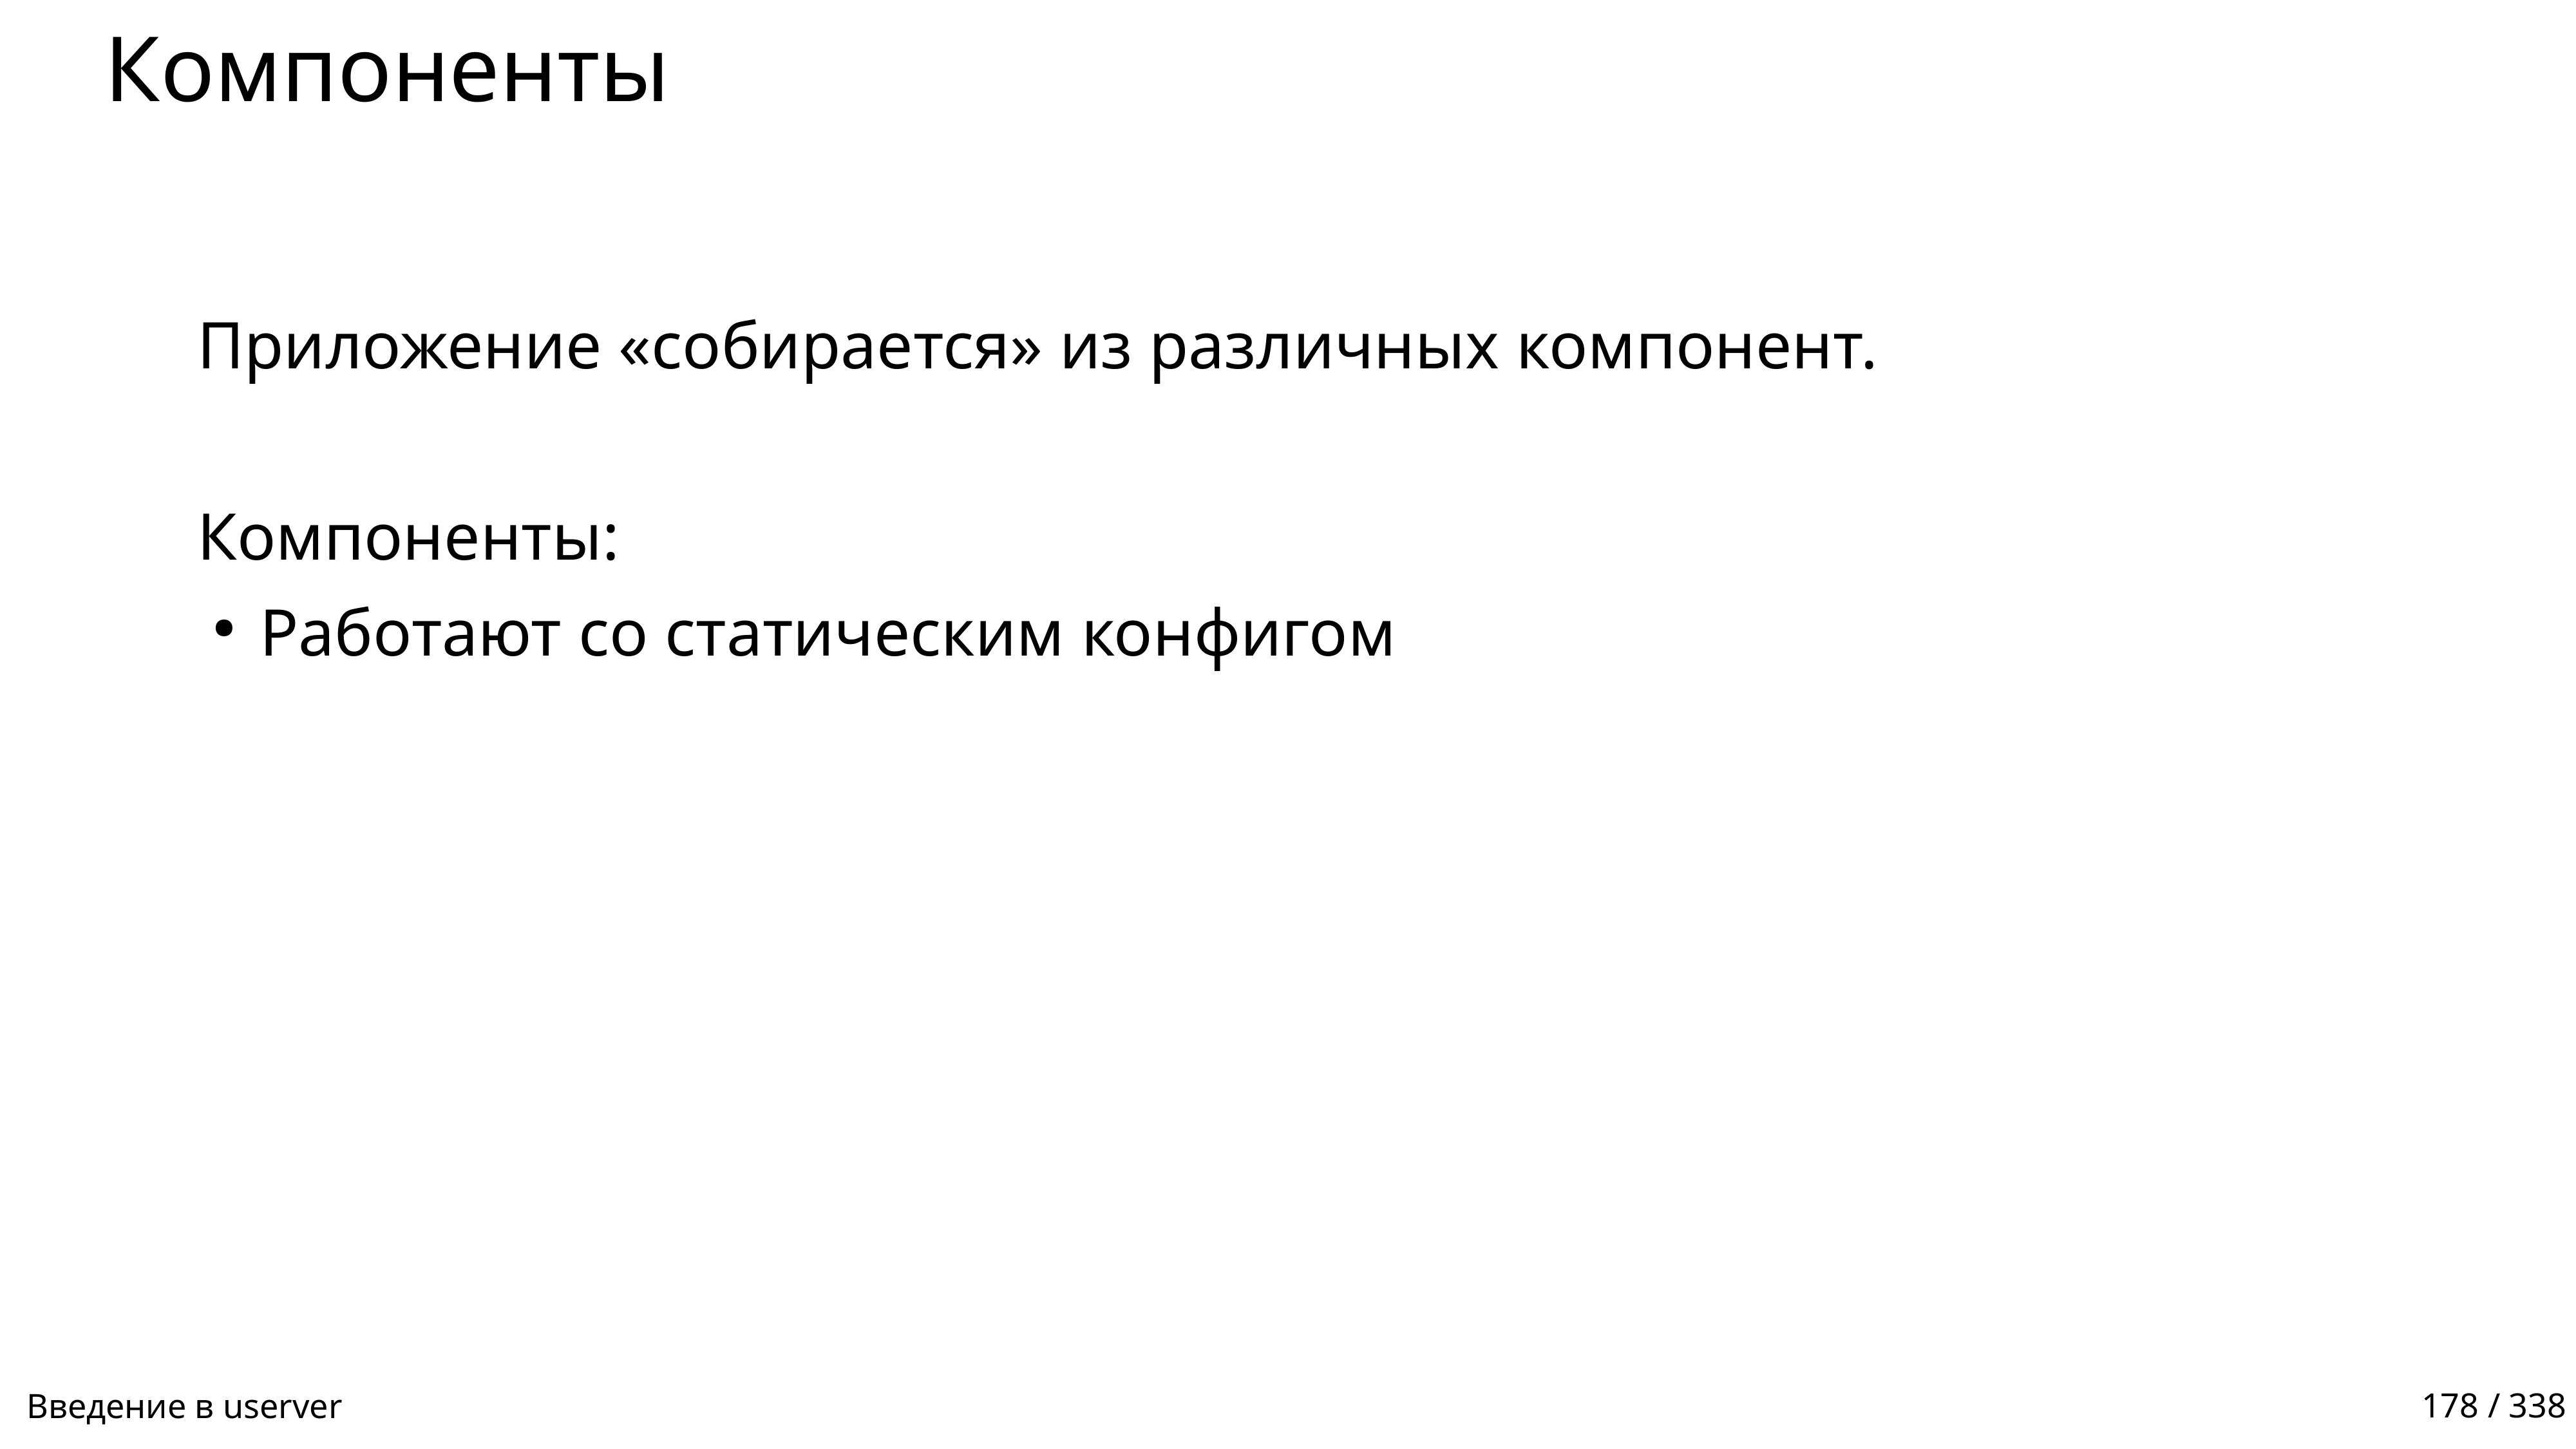

Компоненты
# Приложение «собирается» из различных компонент.
Компоненты:
 Работают со статическим конфигом
Введение в userver